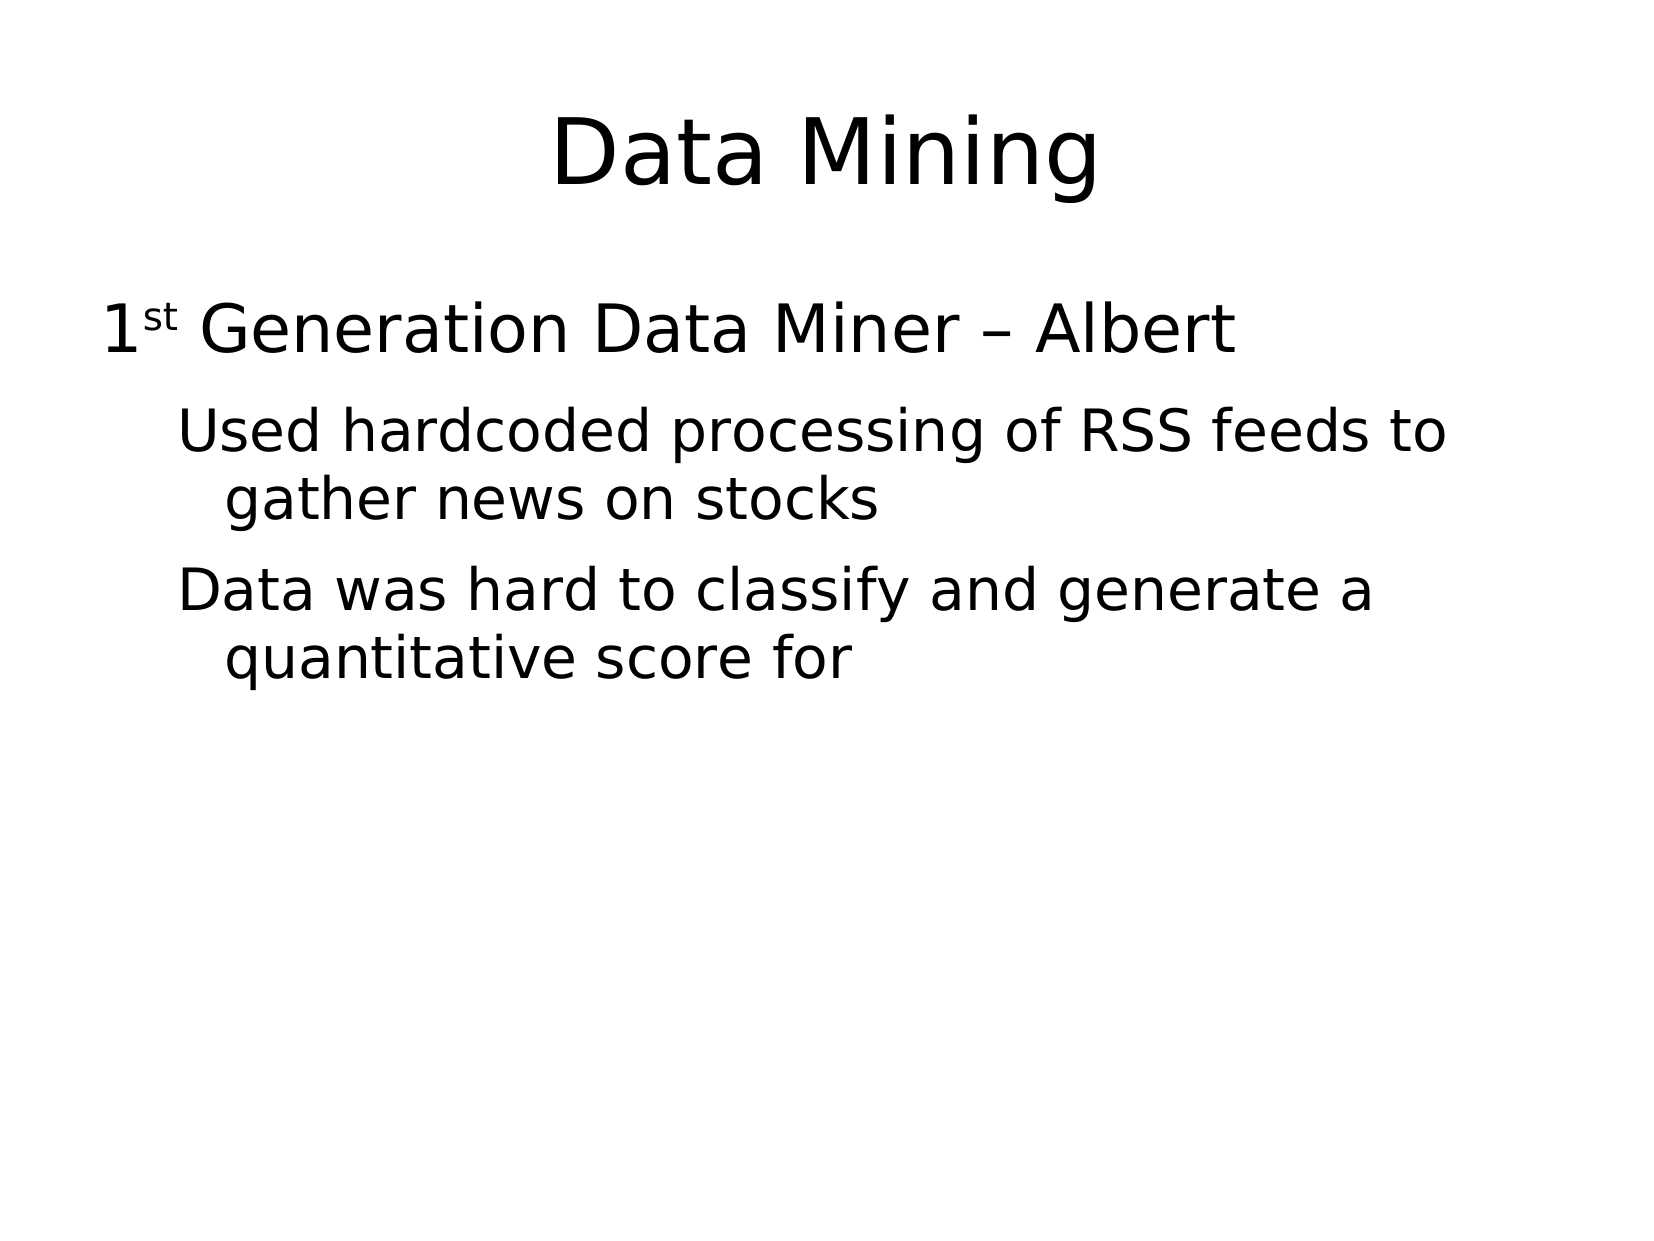

# Data Mining
1st Generation Data Miner – Albert
Used hardcoded processing of RSS feeds to gather news on stocks
Data was hard to classify and generate a quantitative score for